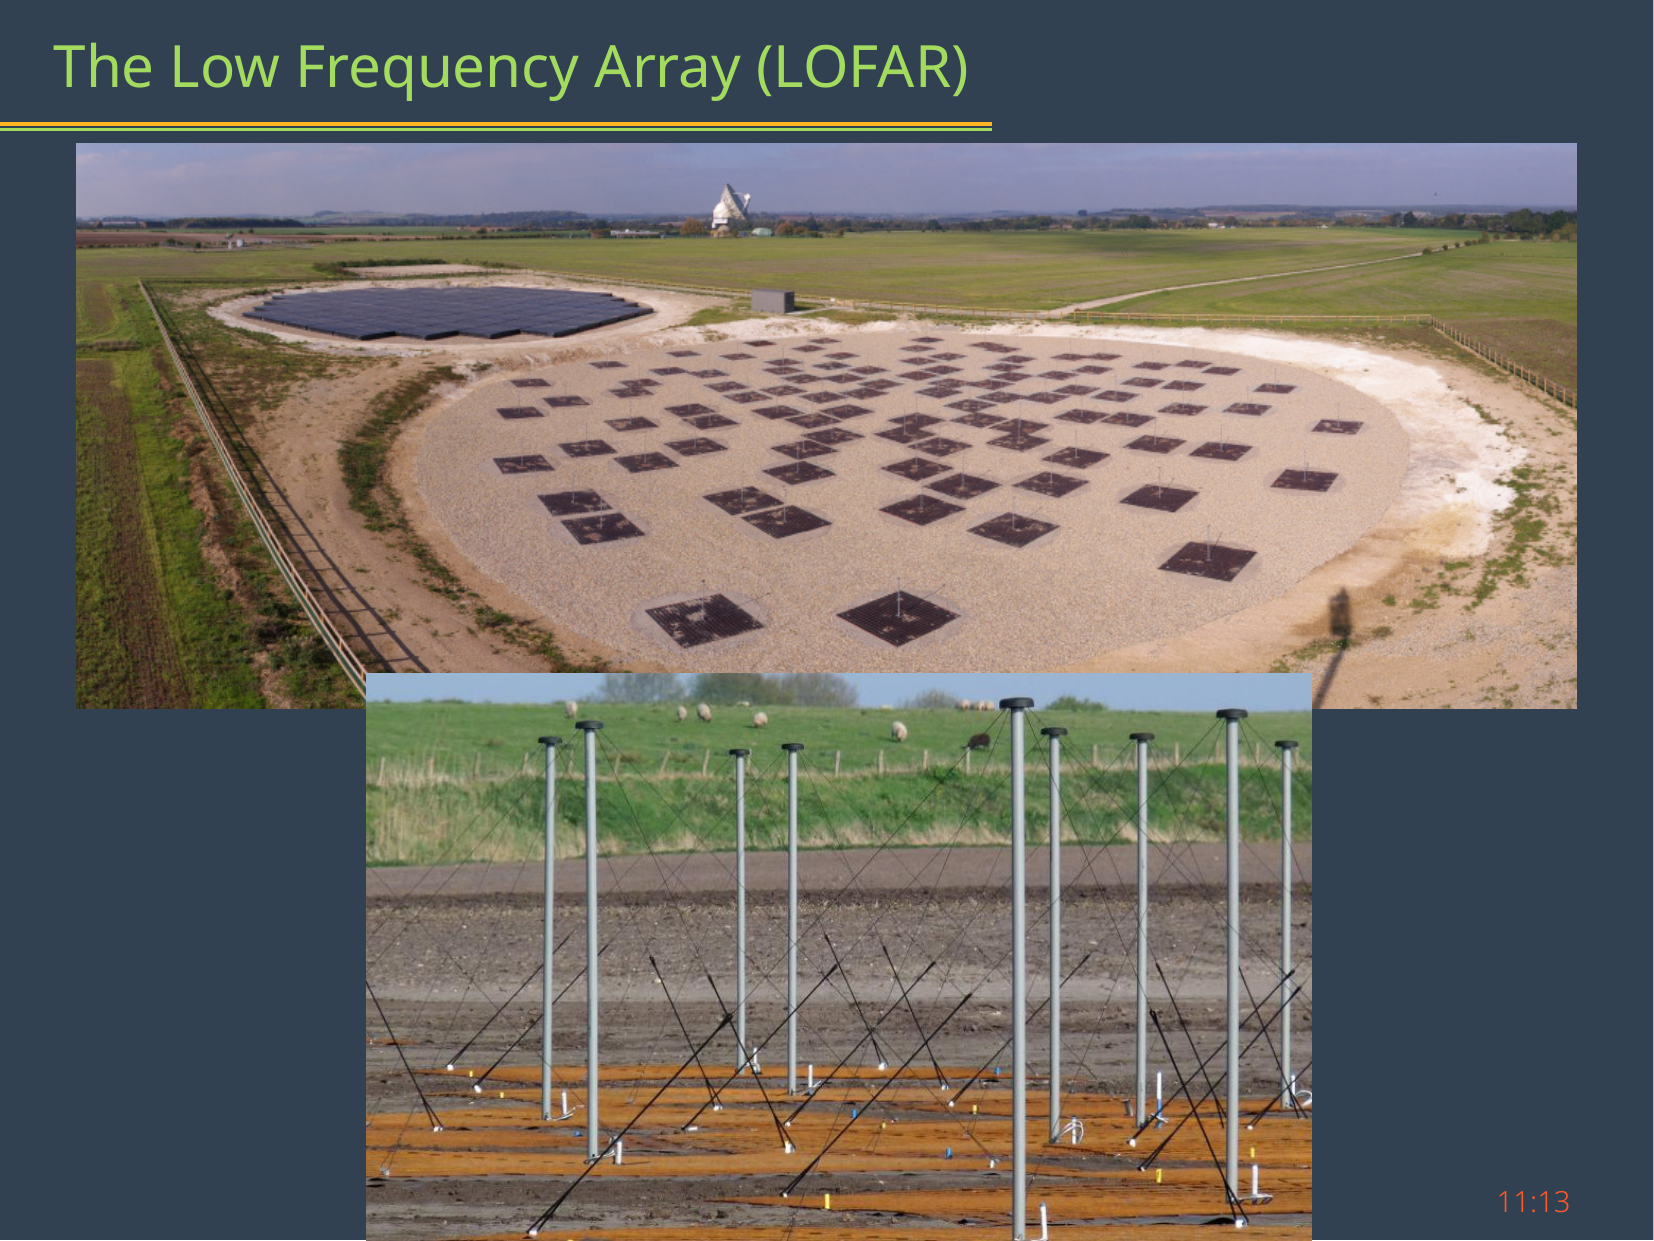

The Low Frequency Array (LOFAR)
NASSP 2016
11